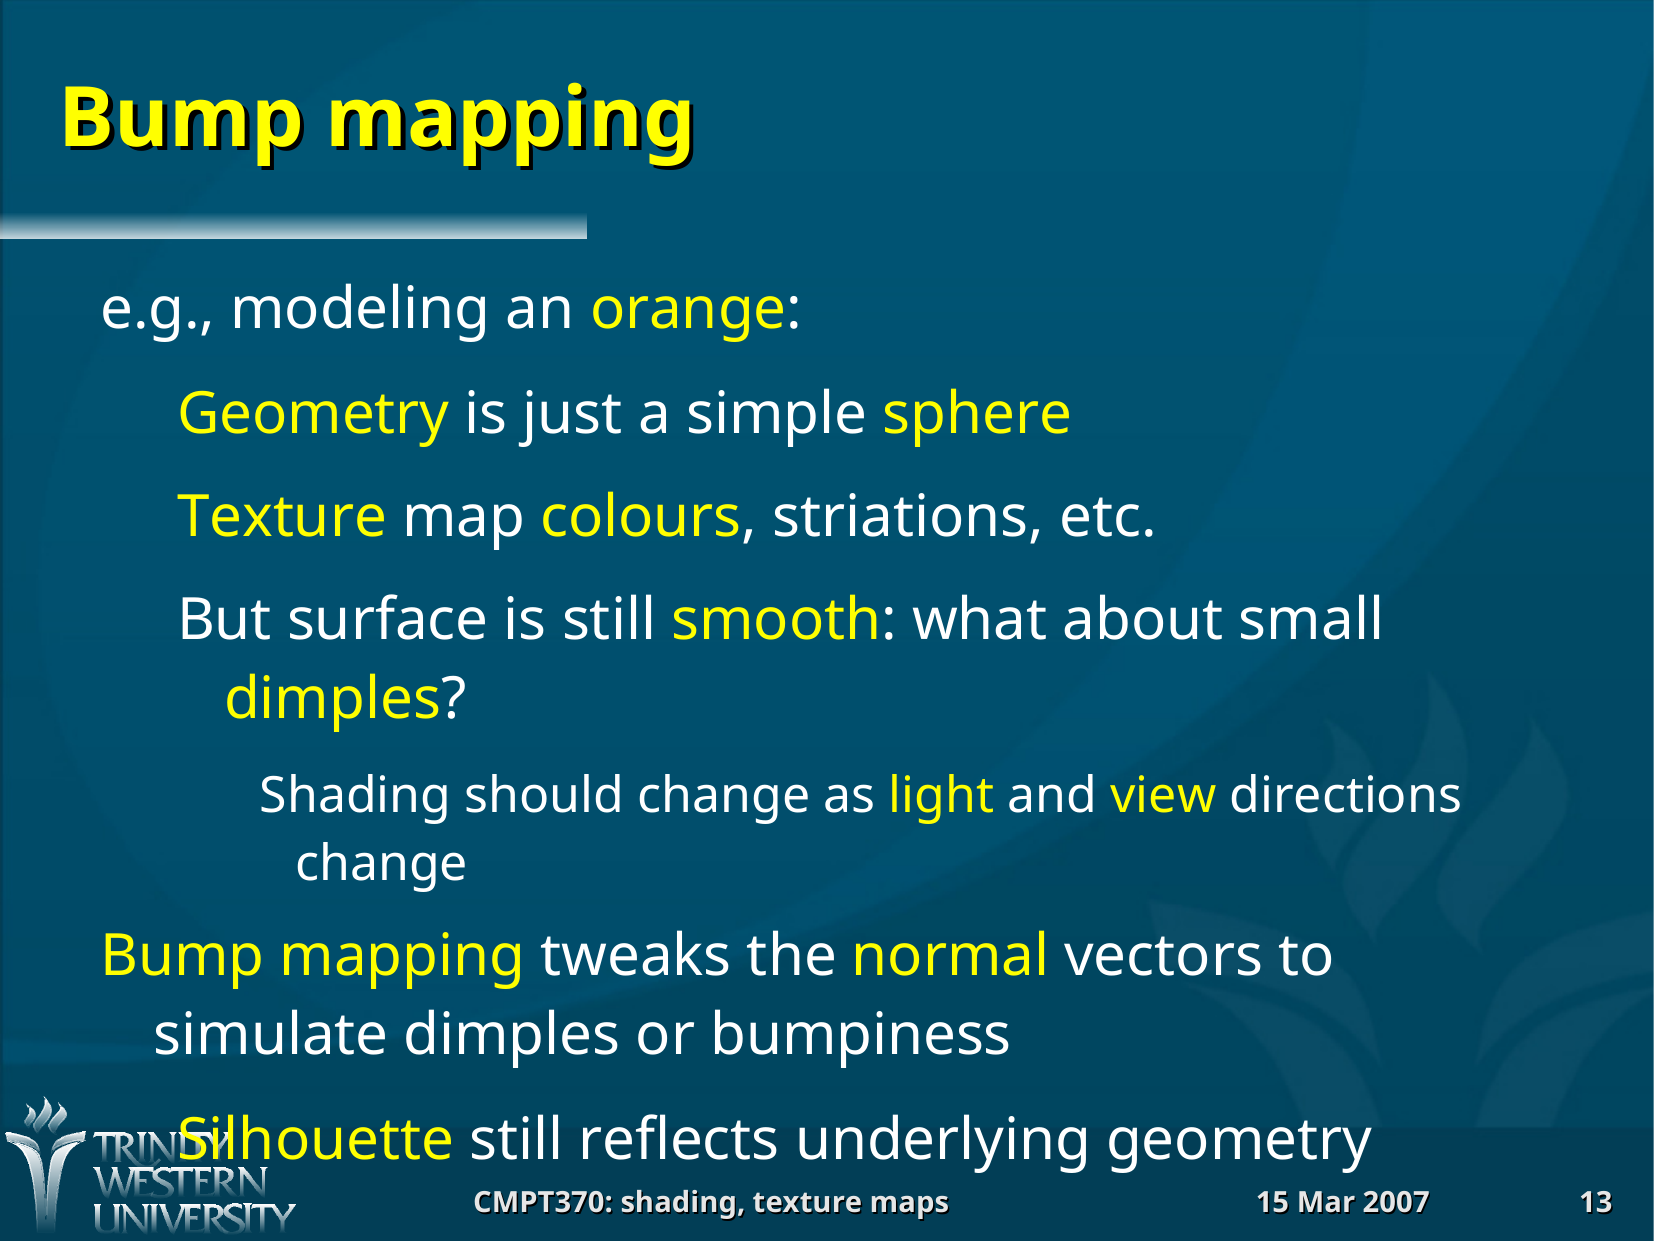

# Bump mapping
e.g., modeling an orange:
Geometry is just a simple sphere
Texture map colours, striations, etc.
But surface is still smooth: what about small dimples?
Shading should change as light and view directions change
Bump mapping tweaks the normal vectors to simulate dimples or bumpiness
Silhouette still reflects underlying geometry
CMPT370: shading, texture maps
15 Mar 2007
13